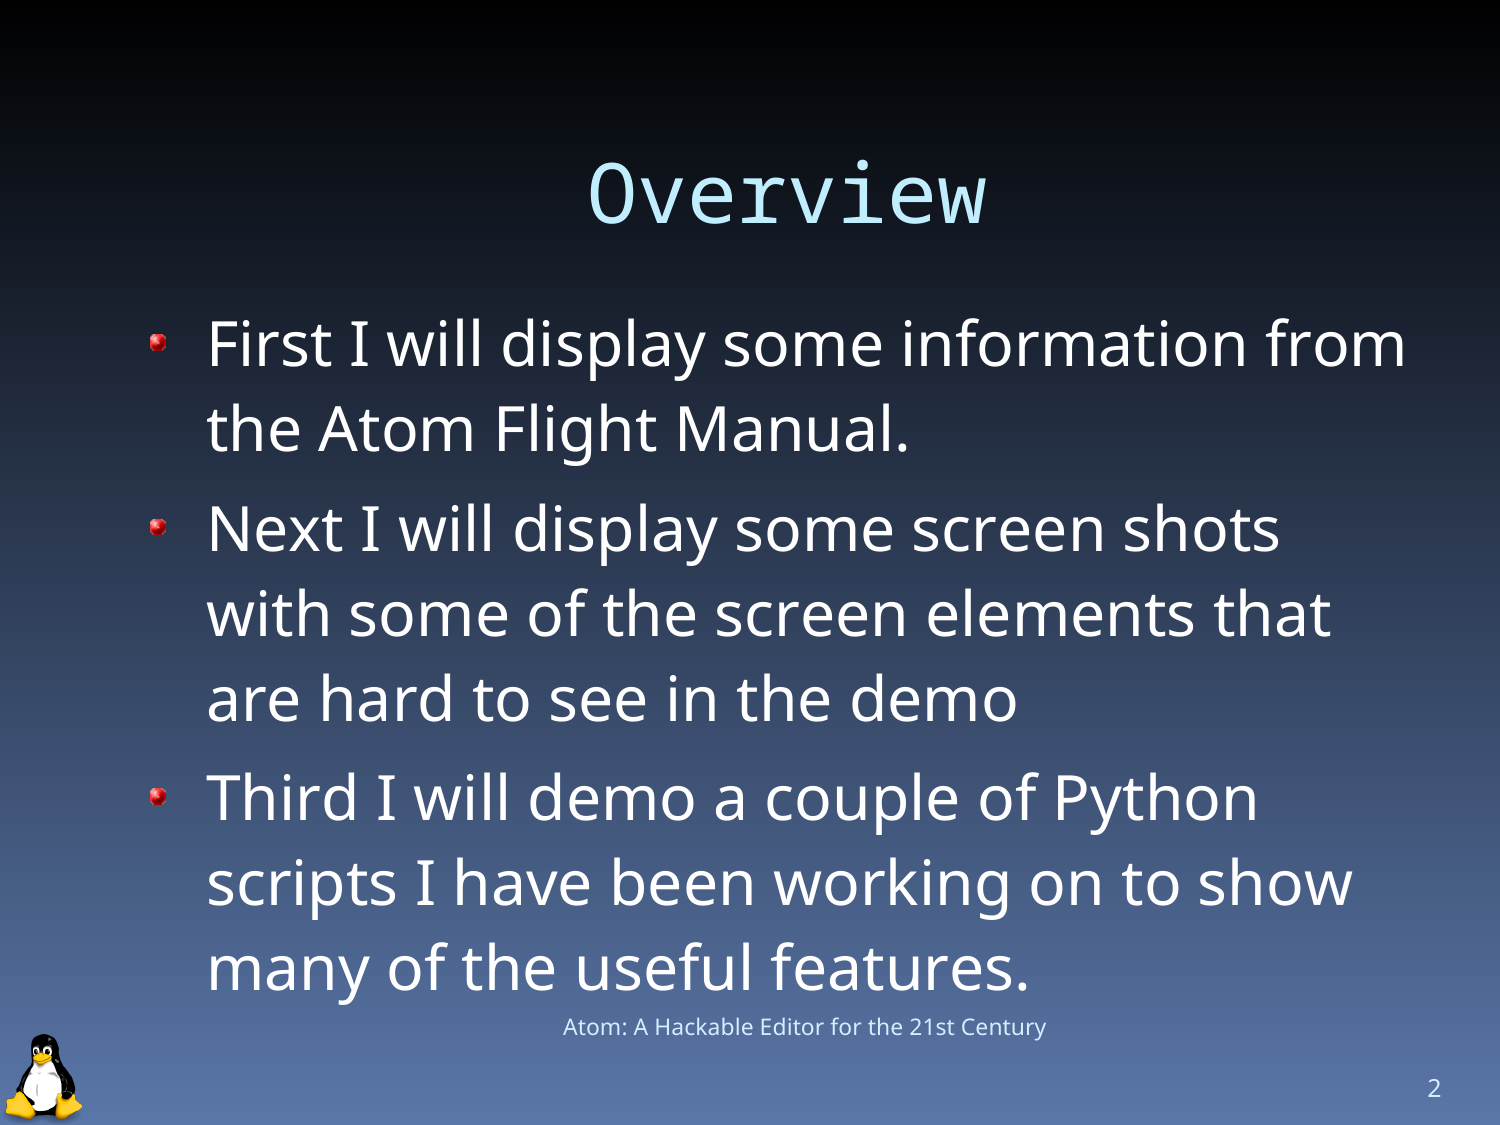

# Overview
First I will display some information from the Atom Flight Manual.
Next I will display some screen shots with some of the screen elements that are hard to see in the demo
Third I will demo a couple of Python scripts I have been working on to show many of the useful features.
Atom: A Hackable Editor for the 21st Century
2